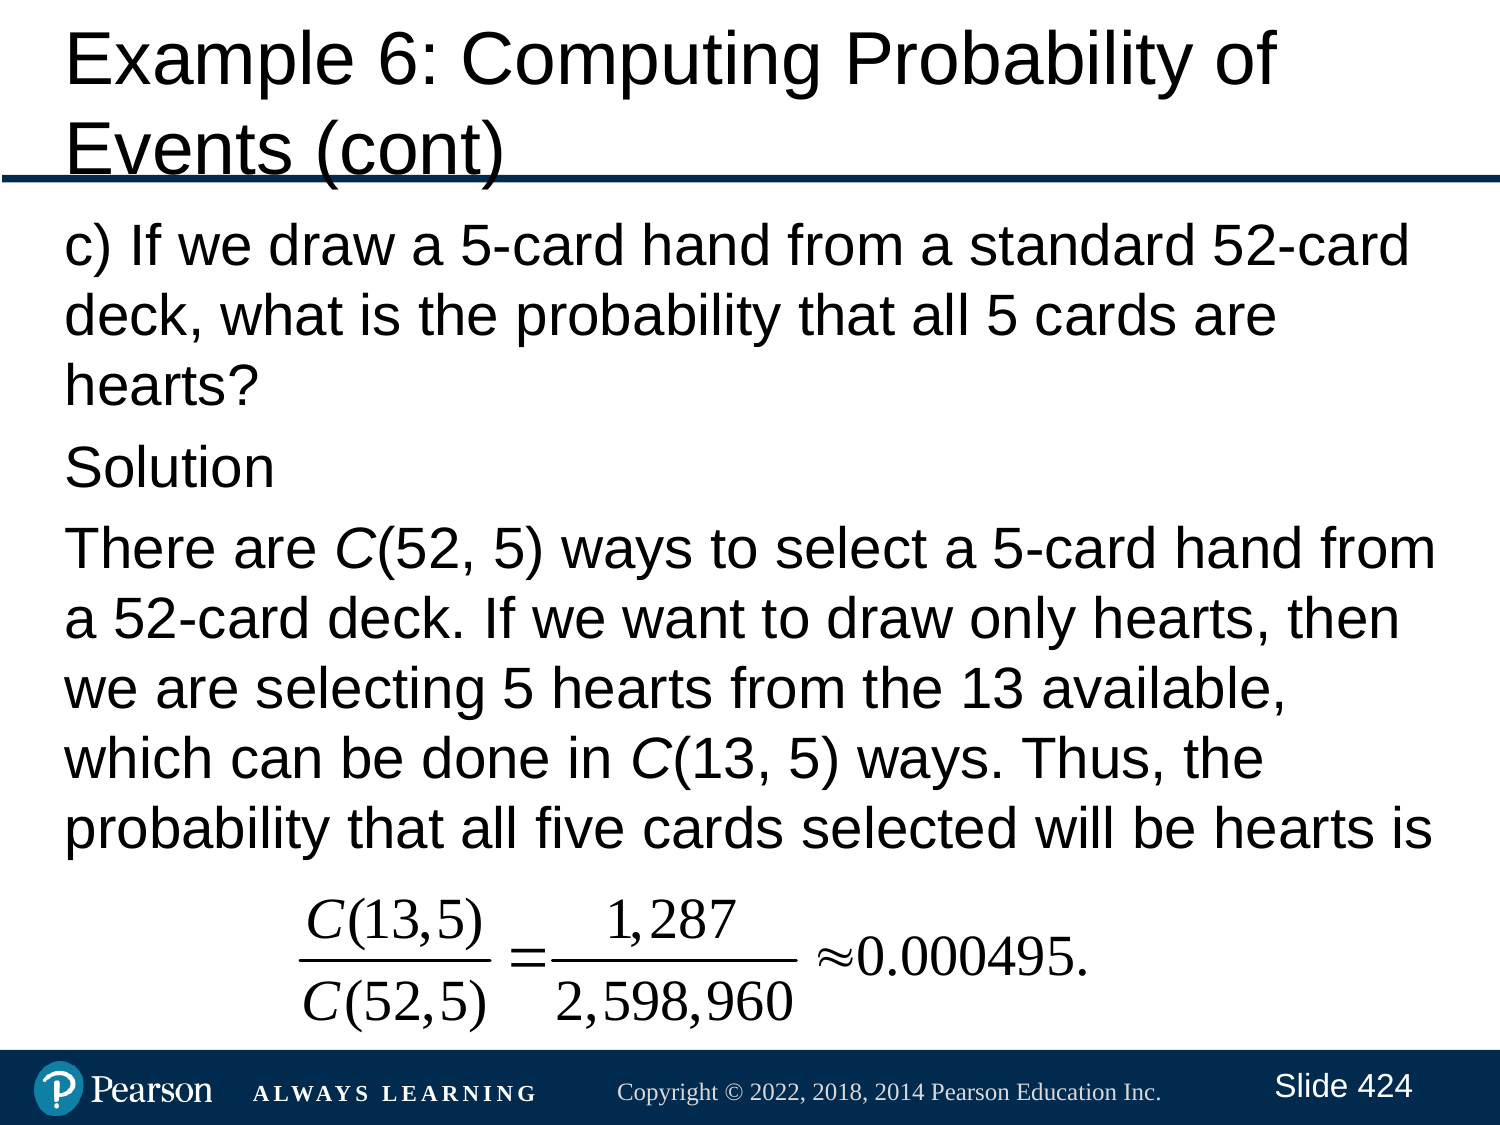

# Example 6: Computing Probability of Events (cont)
c) If we draw a 5-card hand from a standard 52-card deck, what is the probability that all 5 cards are hearts?
Solution
There are C(52, 5) ways to select a 5-card hand from a 52-card deck. If we want to draw only hearts, then we are selecting 5 hearts from the 13 available, which can be done in C(13, 5) ways. Thus, the probability that all five cards selected will be hearts is